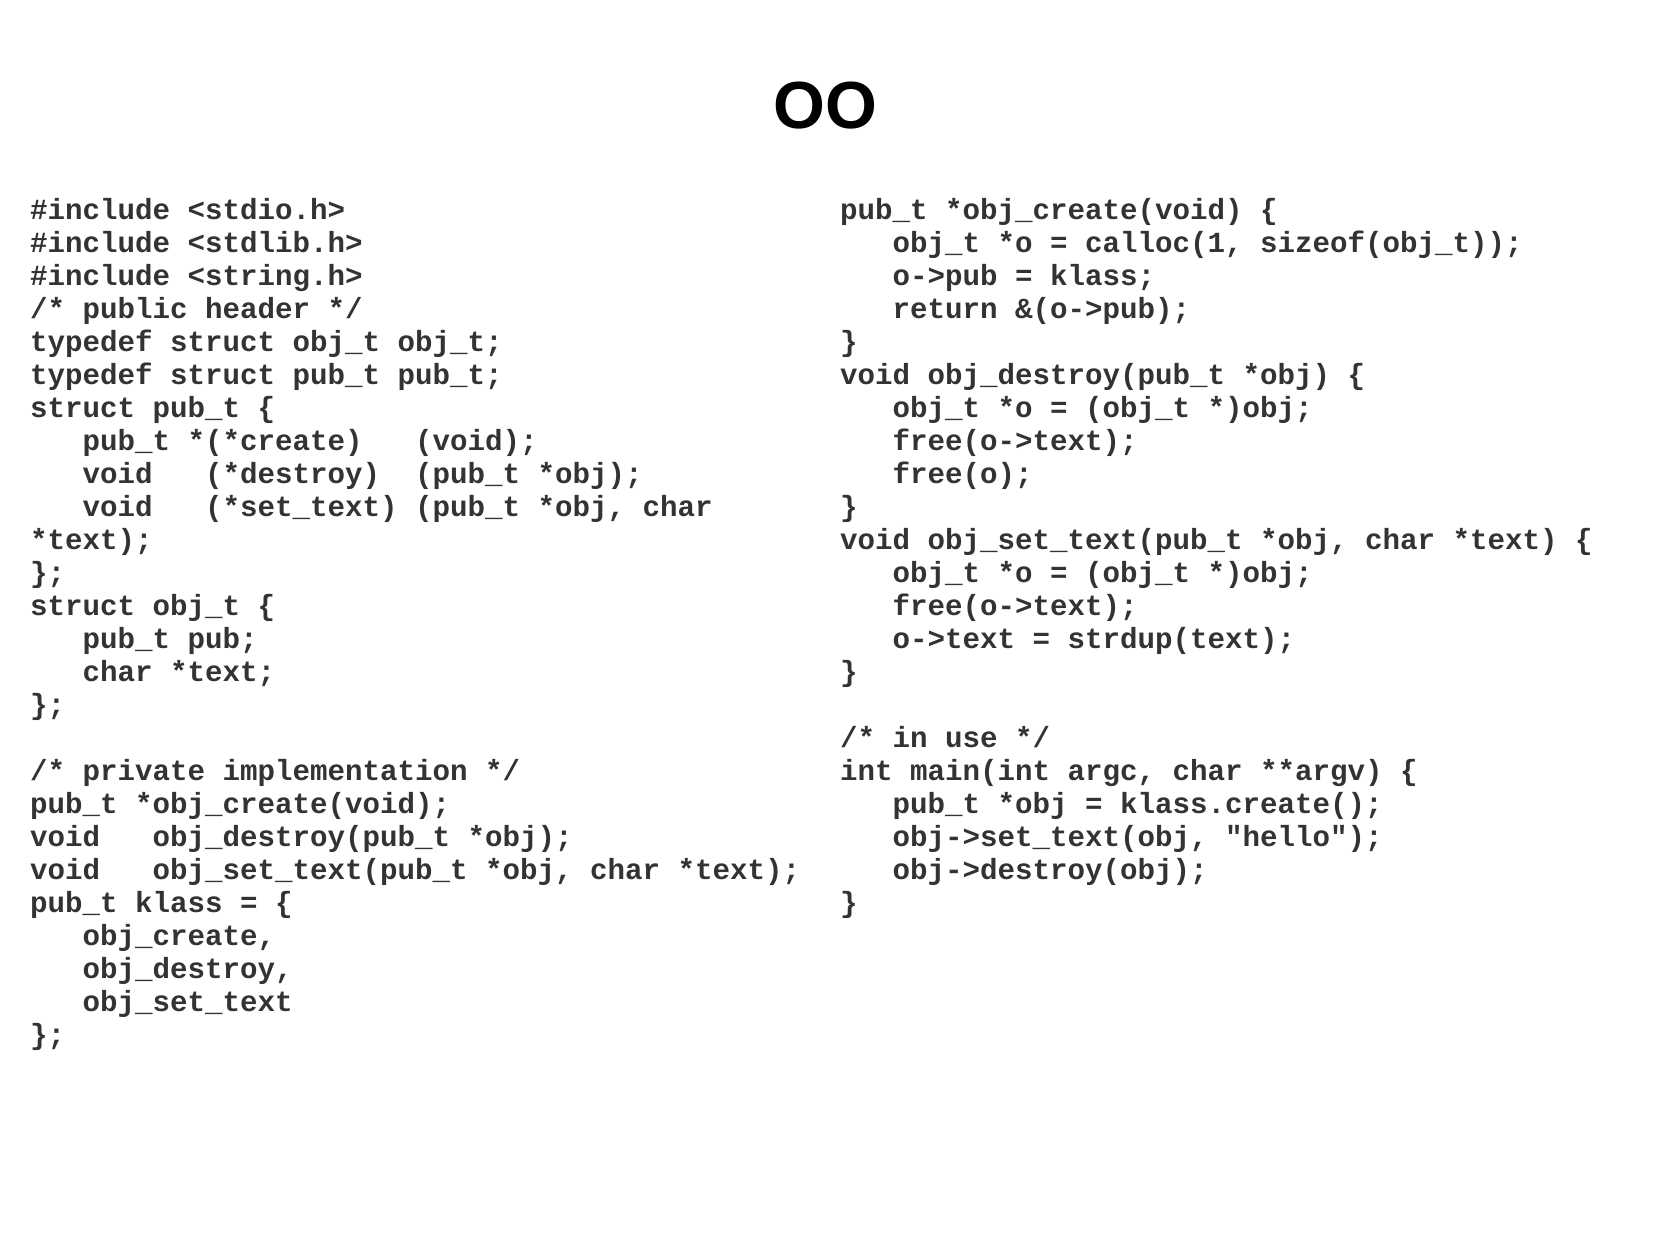

# OO
#include <stdio.h>
#include <stdlib.h>
#include <string.h>
/* public header */
typedef struct obj_t obj_t;
typedef struct pub_t pub_t;
struct pub_t {
 pub_t *(*create) (void);
 void (*destroy) (pub_t *obj);
 void (*set_text) (pub_t *obj, char *text);
};
struct obj_t {
 pub_t pub;
 char *text;
};
/* private implementation */
pub_t *obj_create(void);
void obj_destroy(pub_t *obj);
void obj_set_text(pub_t *obj, char *text);
pub_t klass = {
 obj_create,
 obj_destroy,
 obj_set_text
};
pub_t *obj_create(void) {
 obj_t *o = calloc(1, sizeof(obj_t));
 o->pub = klass;
 return &(o->pub);
}
void obj_destroy(pub_t *obj) {
 obj_t *o = (obj_t *)obj;
 free(o->text);
 free(o);
}
void obj_set_text(pub_t *obj, char *text) {
 obj_t *o = (obj_t *)obj;
 free(o->text);
 o->text = strdup(text);
}
/* in use */
int main(int argc, char **argv) {
 pub_t *obj = klass.create();
 obj->set_text(obj, "hello");
 obj->destroy(obj);
}